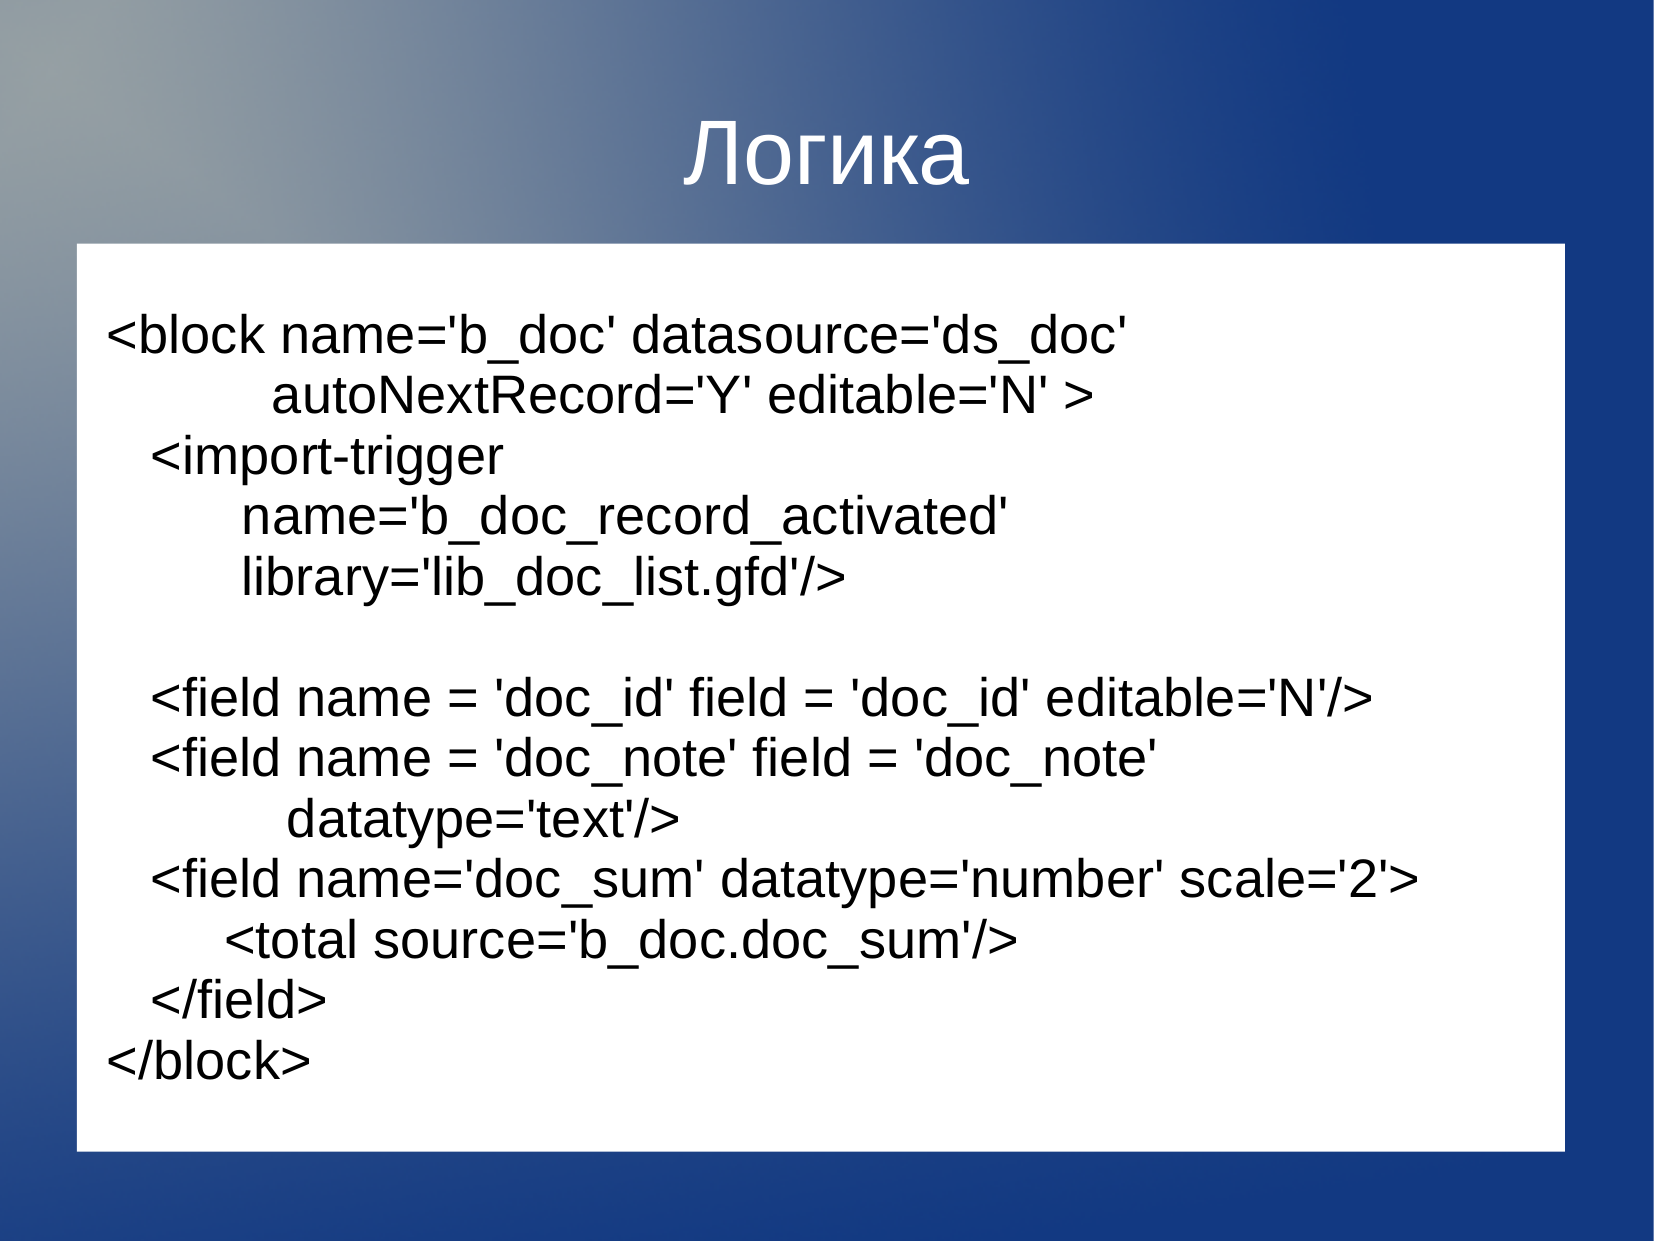

# Логика
 <block name='b_doc' datasource='ds_doc'
 autoNextRecord='Y' editable='N' >
	<import-trigger
 name='b_doc_record_activated'
 library='lib_doc_list.gfd'/>
	<field name = 'doc_id' field = 'doc_id' editable='N'/>
	<field name = 'doc_note' field = 'doc_note'
 datatype='text'/>
	<field name='doc_sum' datatype='number' scale='2'>
		<total source='b_doc.doc_sum'/>
	</field>
 </block>